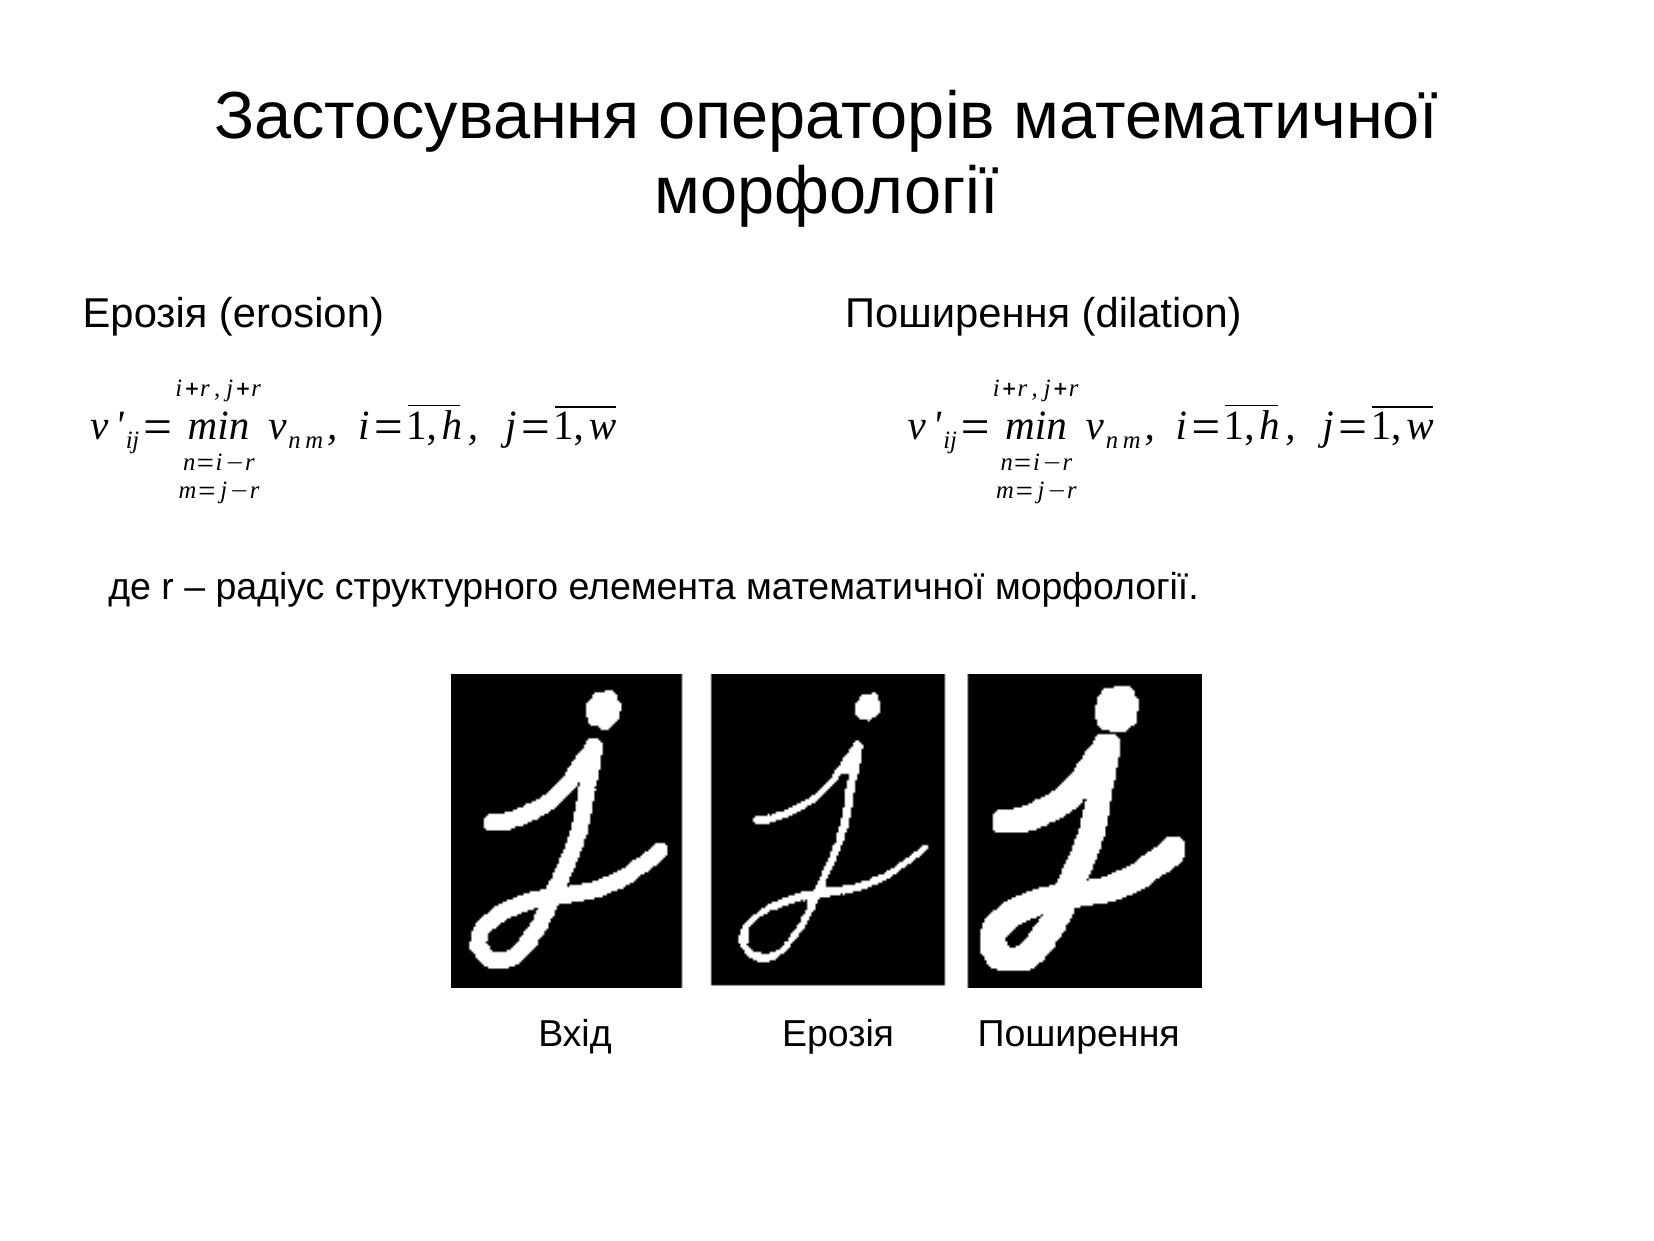

# Застосування операторів математичної морфології
Ерозія (erosion)
Поширення (dilation)
де r – радіус структурного елемента математичної морфології.
 Вхід	 Ерозія Поширення